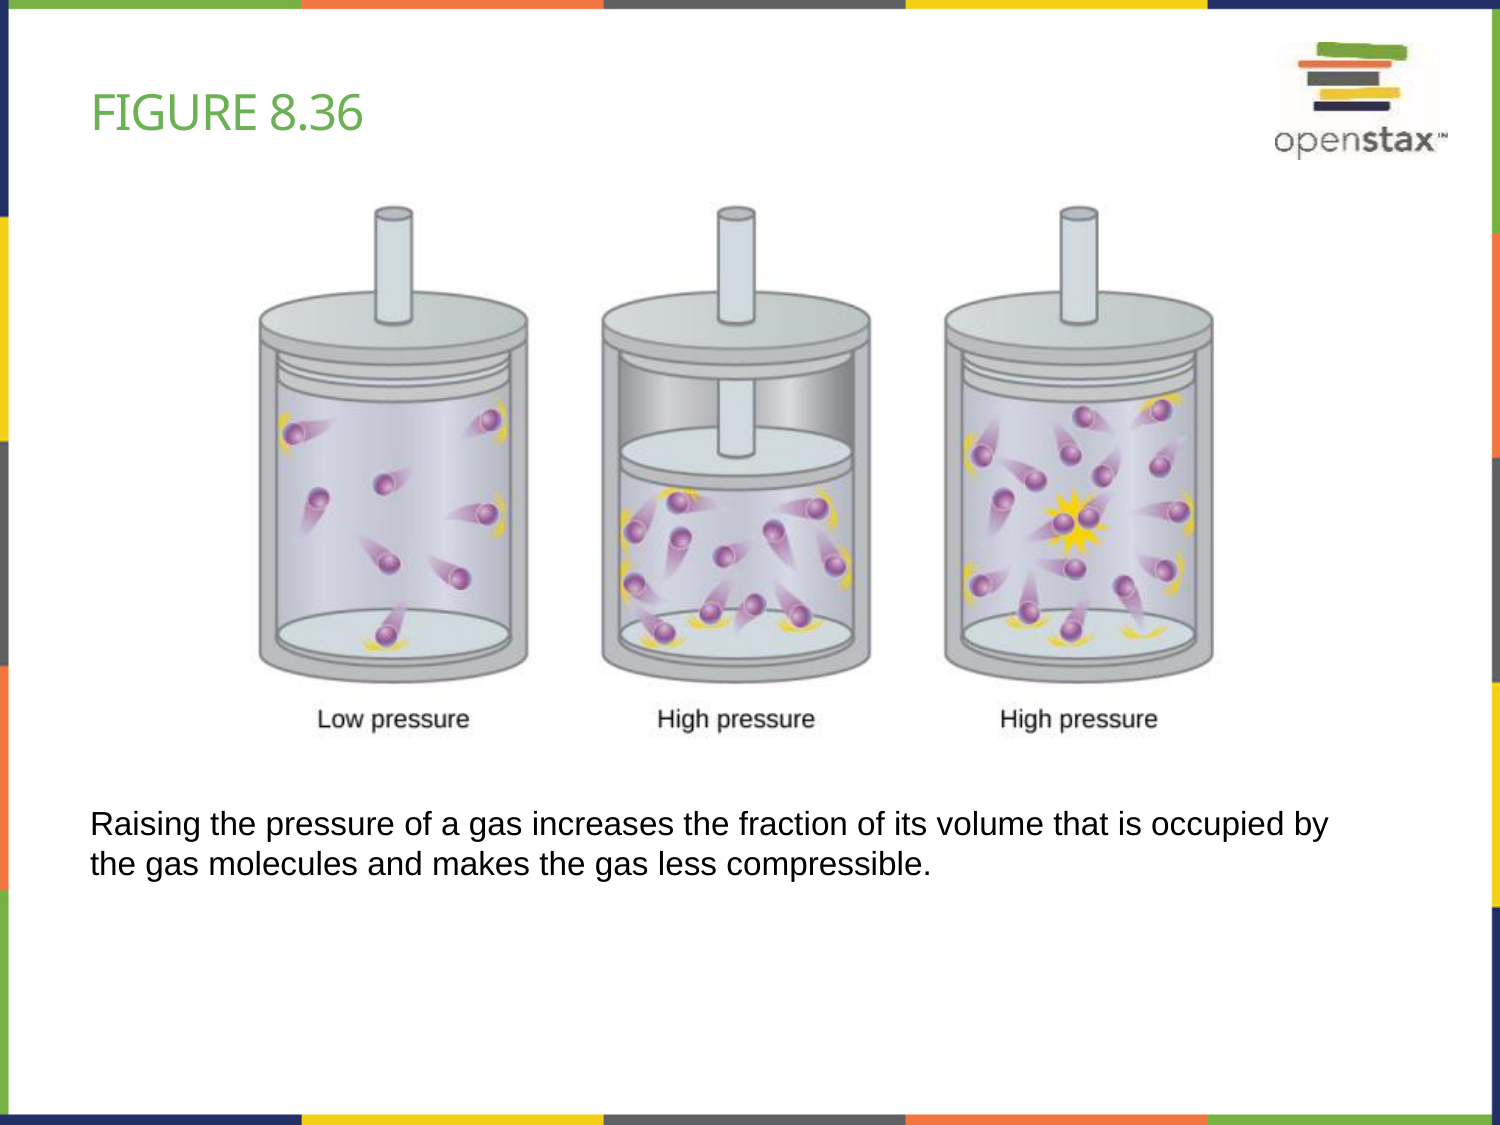

# Figure 8.36
Raising the pressure of a gas increases the fraction of its volume that is occupied by the gas molecules and makes the gas less compressible.